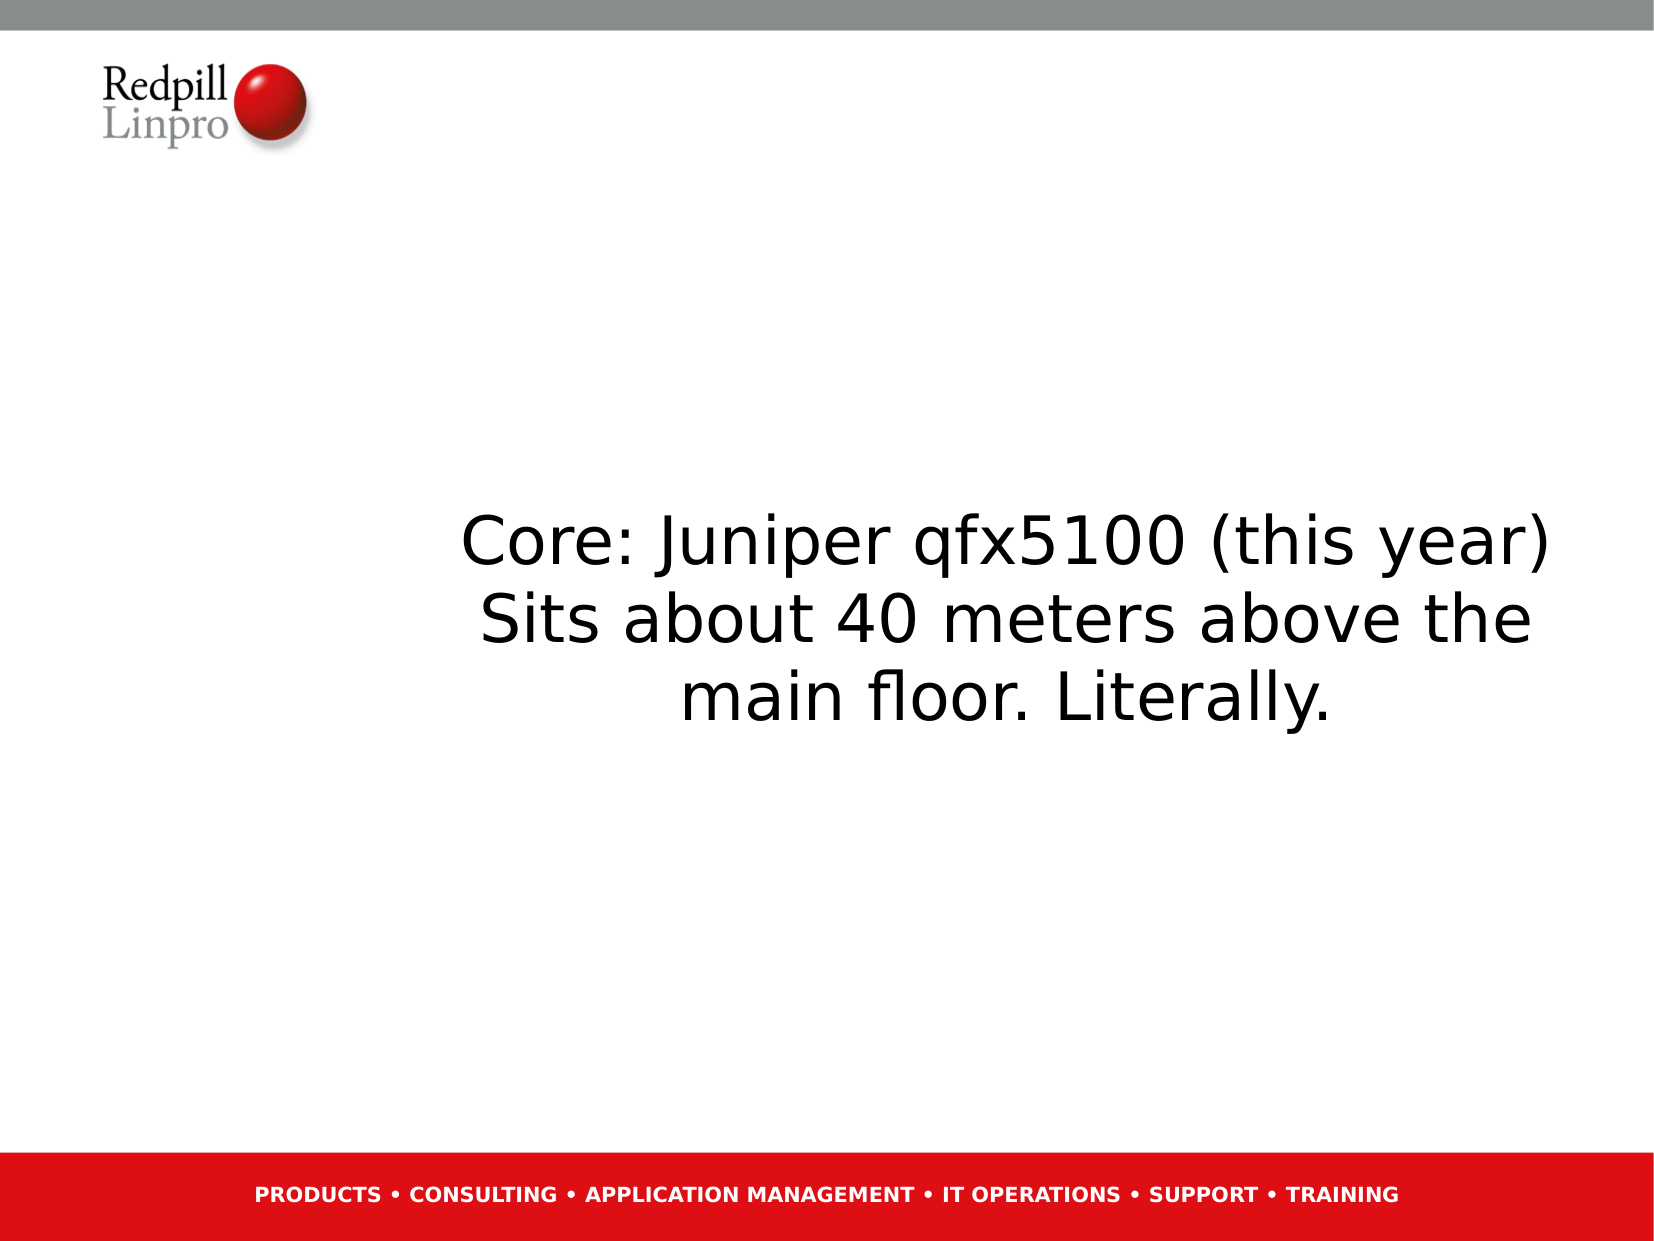

# Core: Juniper qfx5100 (this year)
Sits about 40 meters above the main floor. Literally.